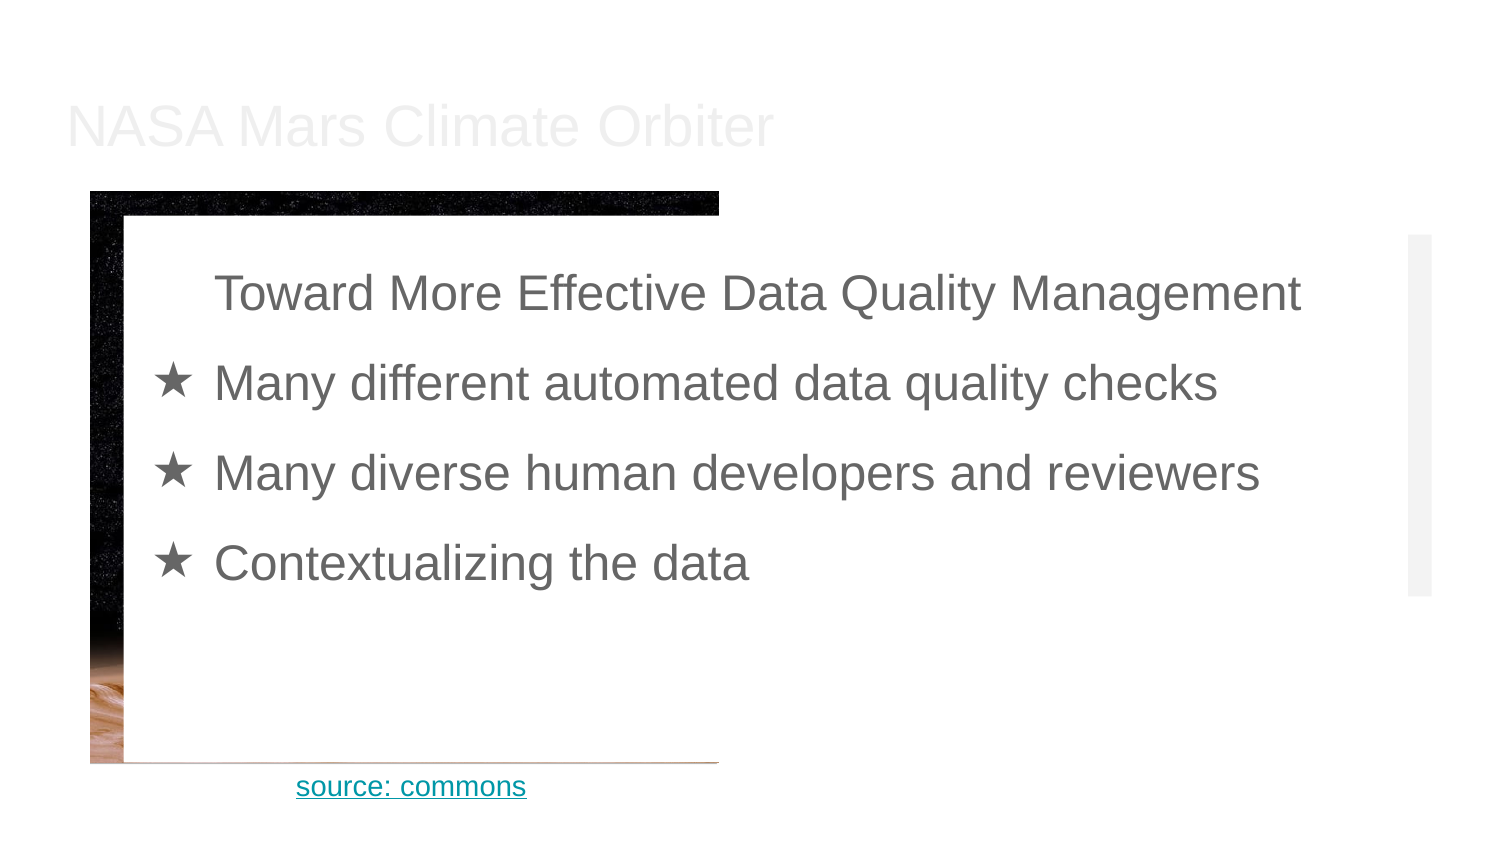

# NASA Mars Climate Orbiter
“The problem here was not the error; it was the failure of NASA's systems engineering, and the checks and balances in our processes, to detect the error. That's why we lost the spacecraft.”
—Edward Weiler, NASA associate administrator for space science, IEEE Spectrum: Why the Mars Probe went off course”
Toward More Effective Data Quality Management
Many different automated data quality checks
Many diverse human developers and reviewers
Contextualizing the data
source: wikipedia
source: commons